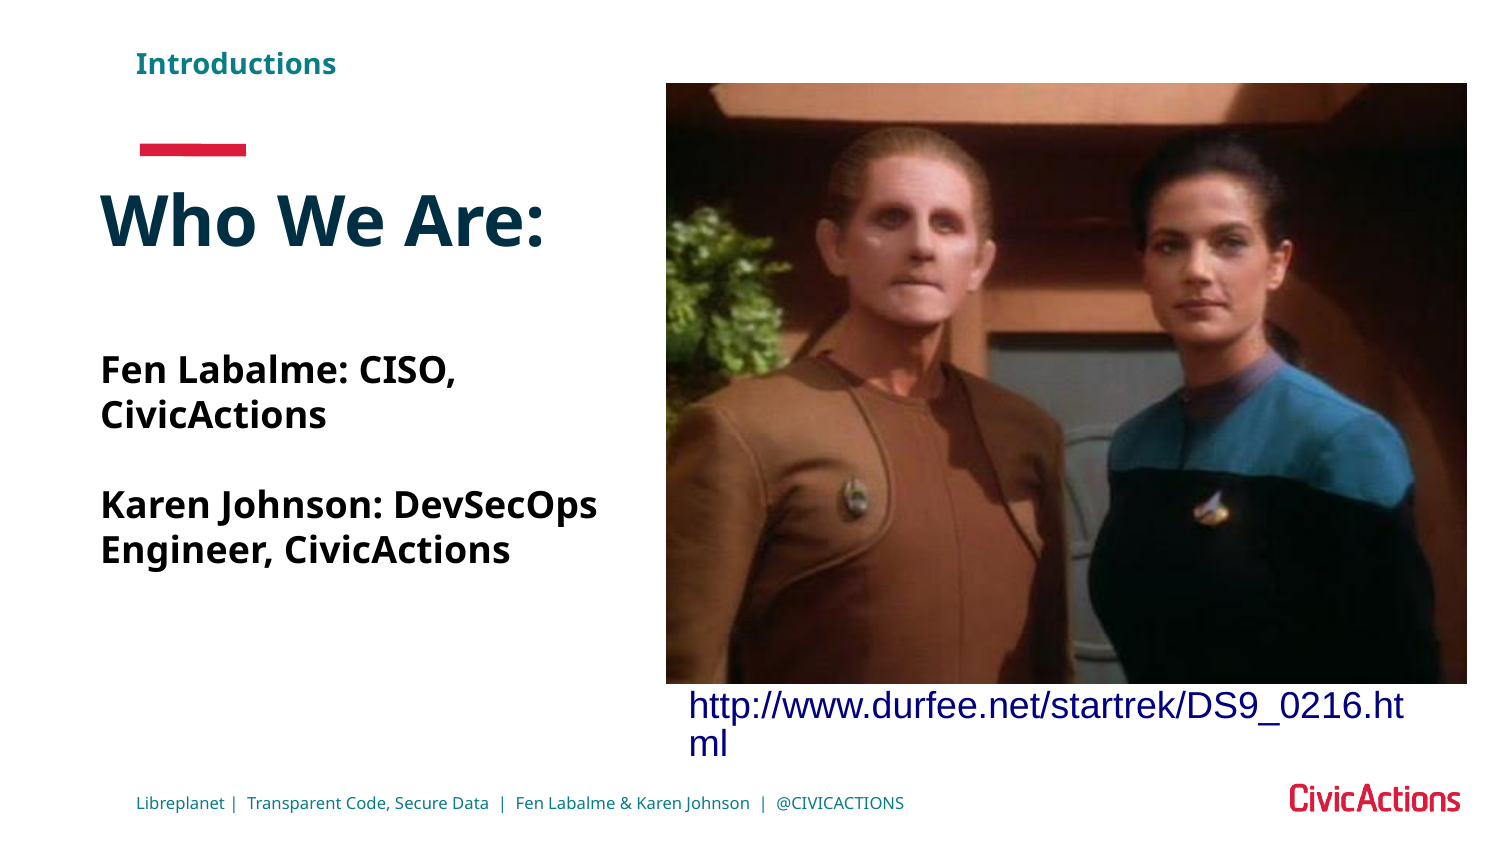

# Introductions
Who We Are:
Fen Labalme: CISO, CivicActions
Karen Johnson: DevSecOps Engineer, CivicActions
http://www.durfee.net/startrek/DS9_0216.html
Libreplanet | Transparent Code, Secure Data | Fen Labalme & Karen Johnson | @CIVICACTIONS